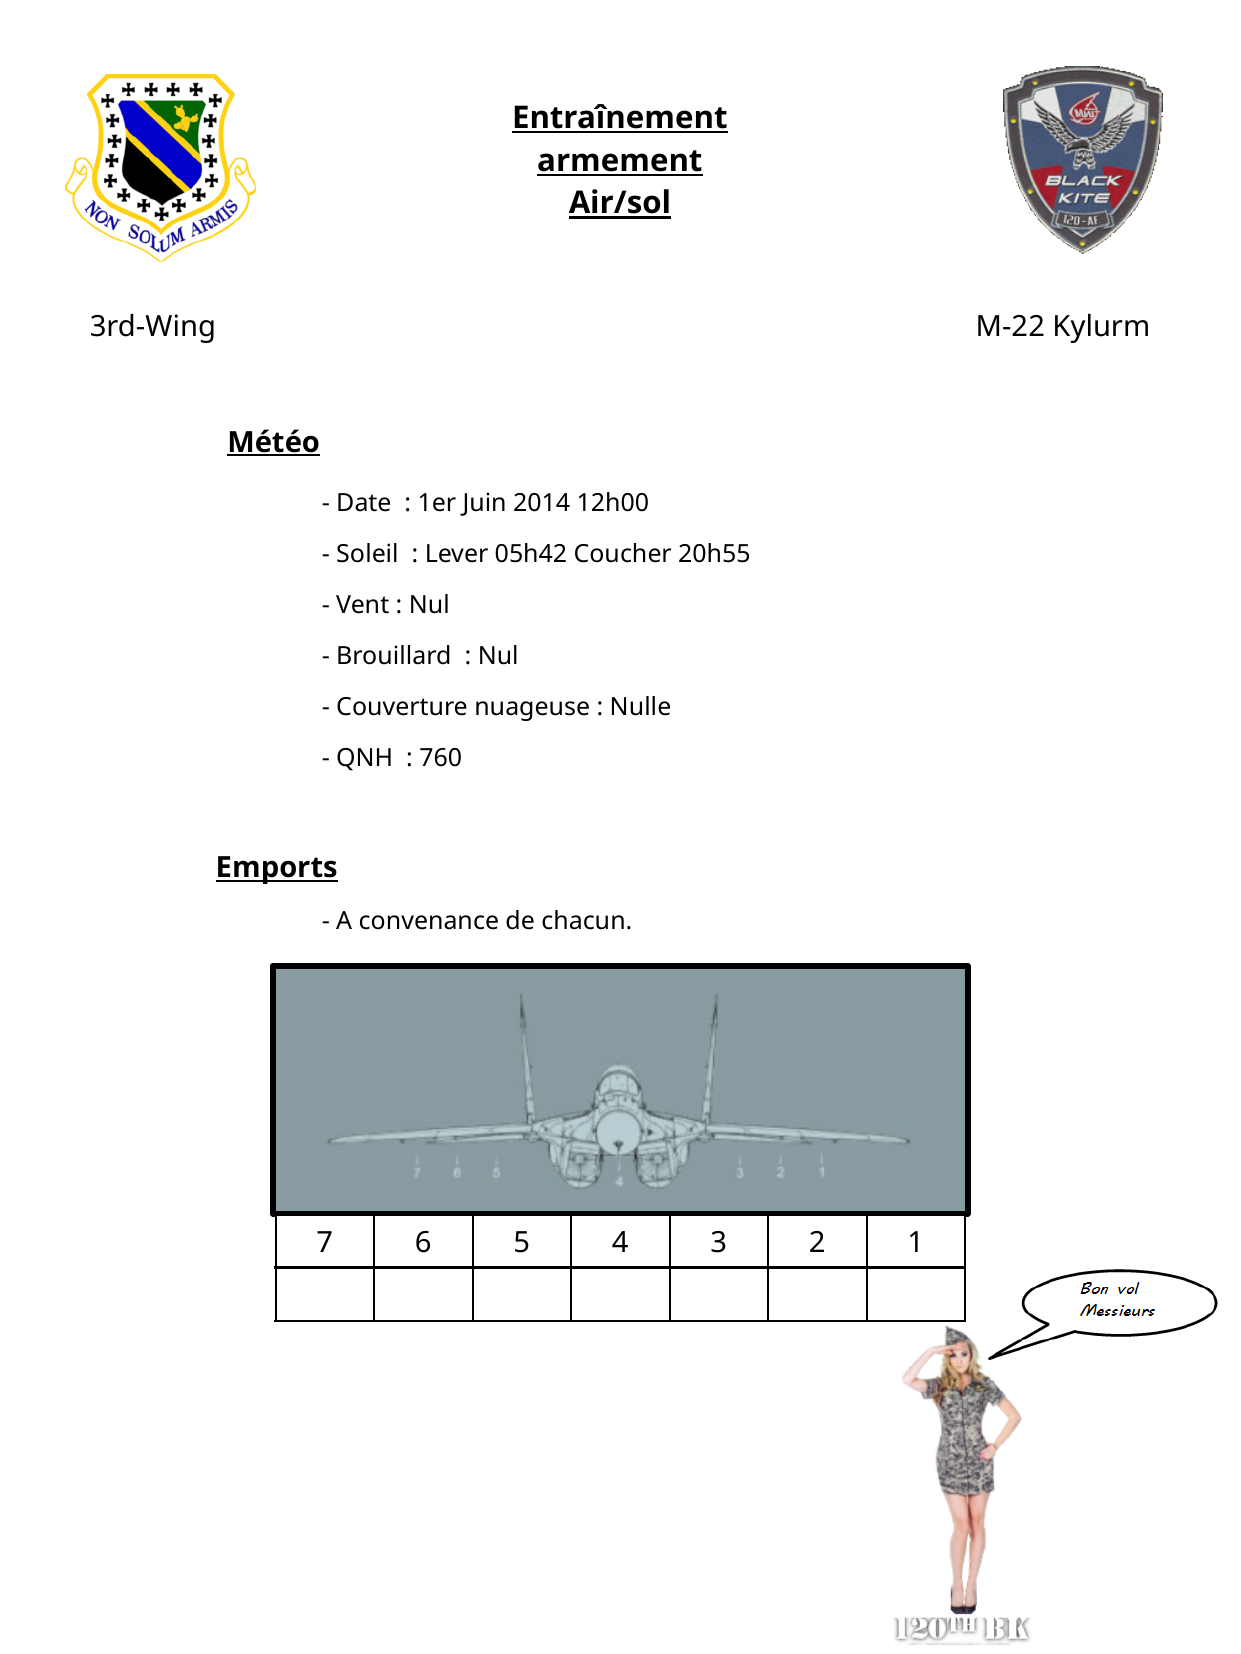

# Entraînement armement Air/sol 3rd-Wing											M-22 Kylurm
Météo
- Date  : 1er Juin 2014 12h00
- Soleil  : Lever 05h42 Coucher 20h55
- Vent : Nul
- Brouillard  : Nul
- Couverture nuageuse : Nulle
- QNH  : 760
Emports
- A convenance de chacun.
| 7 | 6 | 5 | 4 | 3 | 2 | 1 |
| --- | --- | --- | --- | --- | --- | --- |
| | | | | | | |